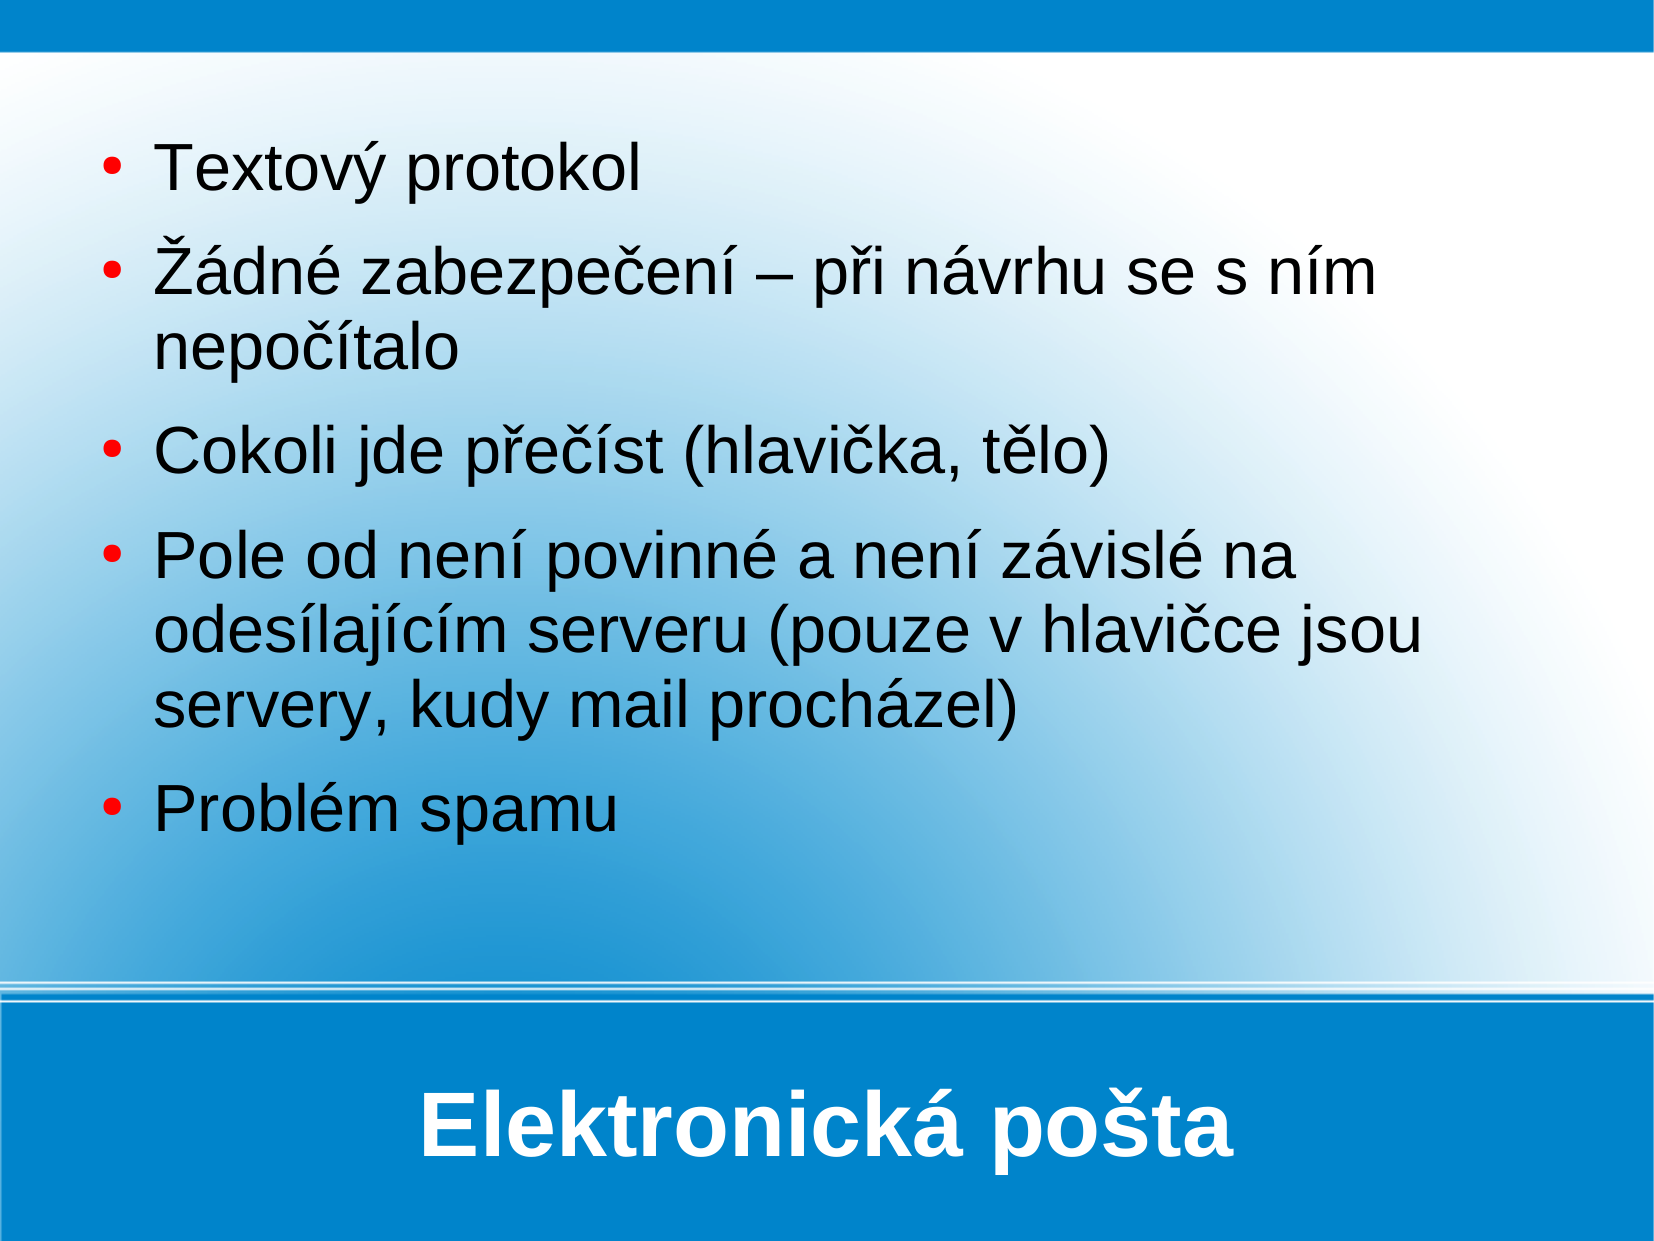

Textový protokol
Žádné zabezpečení – při návrhu se s ním nepočítalo
Cokoli jde přečíst (hlavička, tělo)
Pole od není povinné a není závislé na odesílajícím serveru (pouze v hlavičce jsou servery, kudy mail procházel)
Problém spamu
# Elektronická pošta